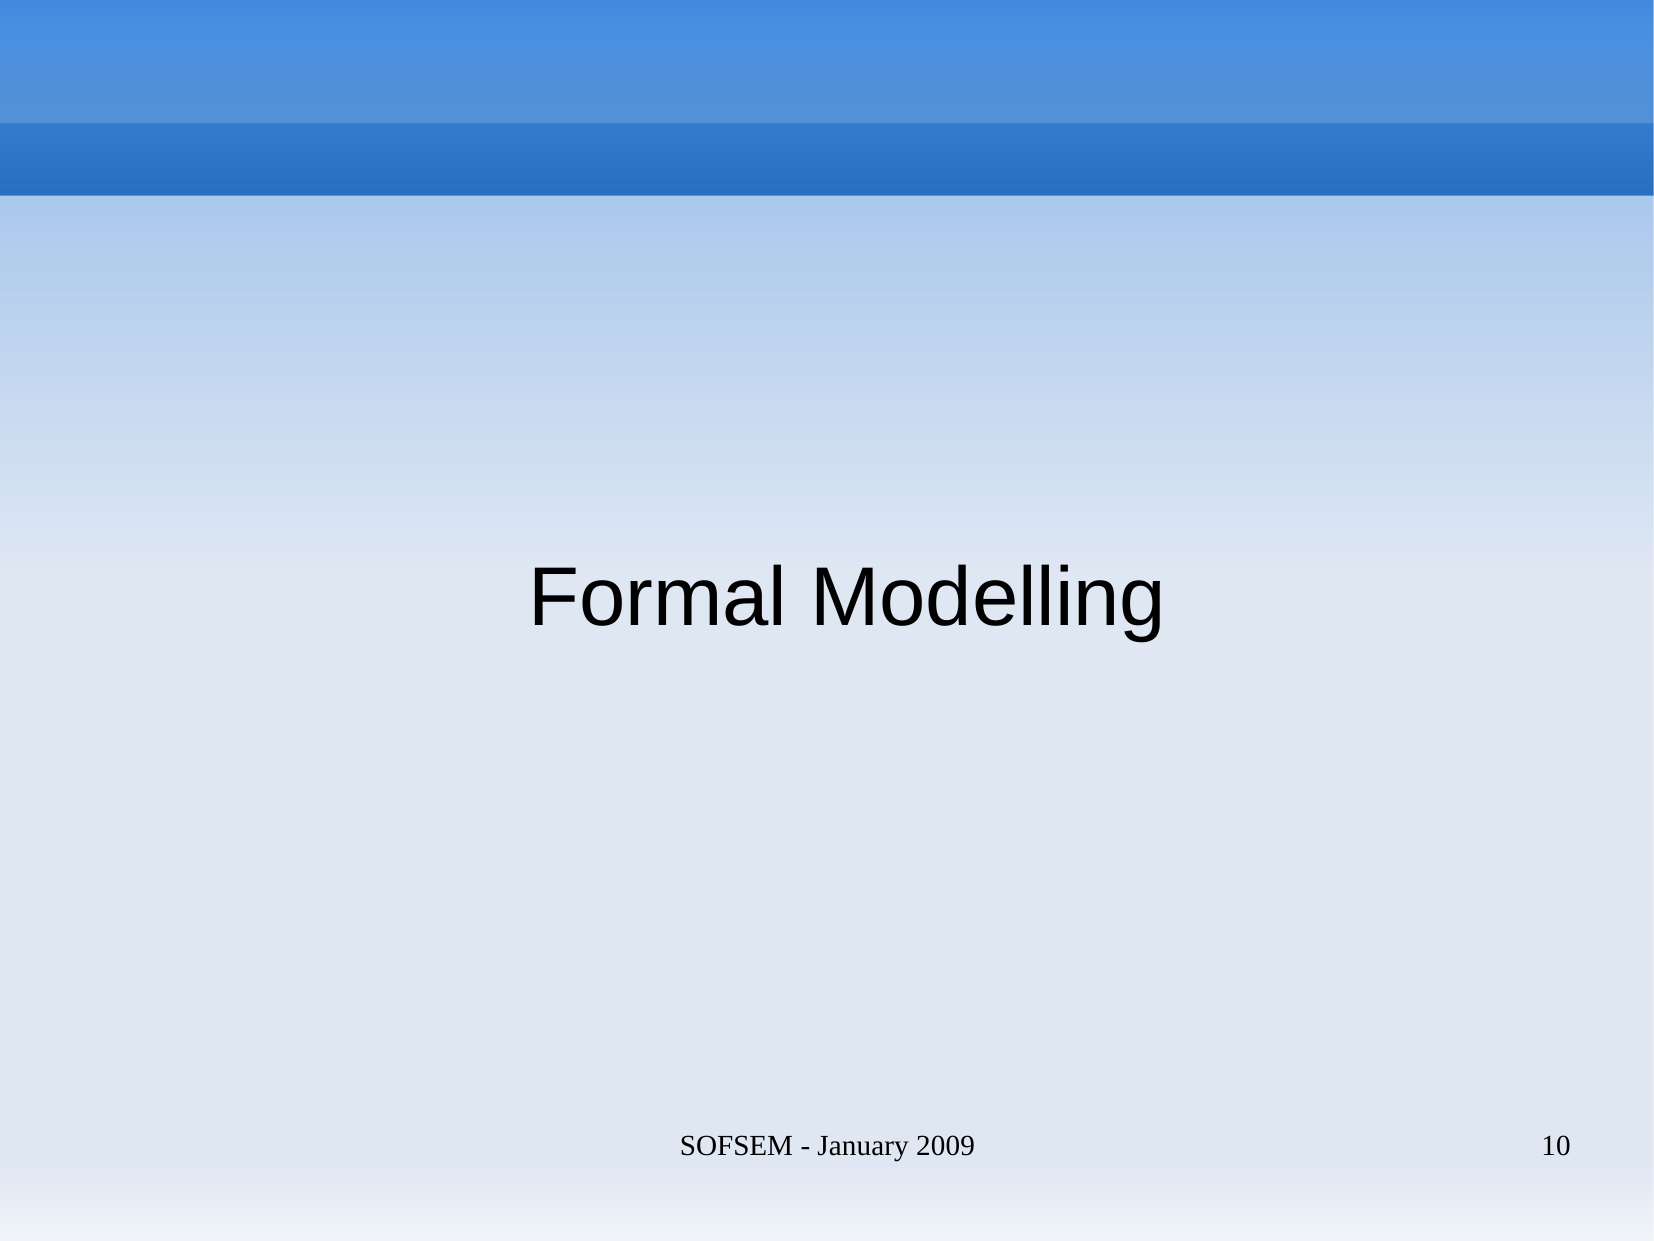

Formal Modelling
SOFSEM - January 2009
10